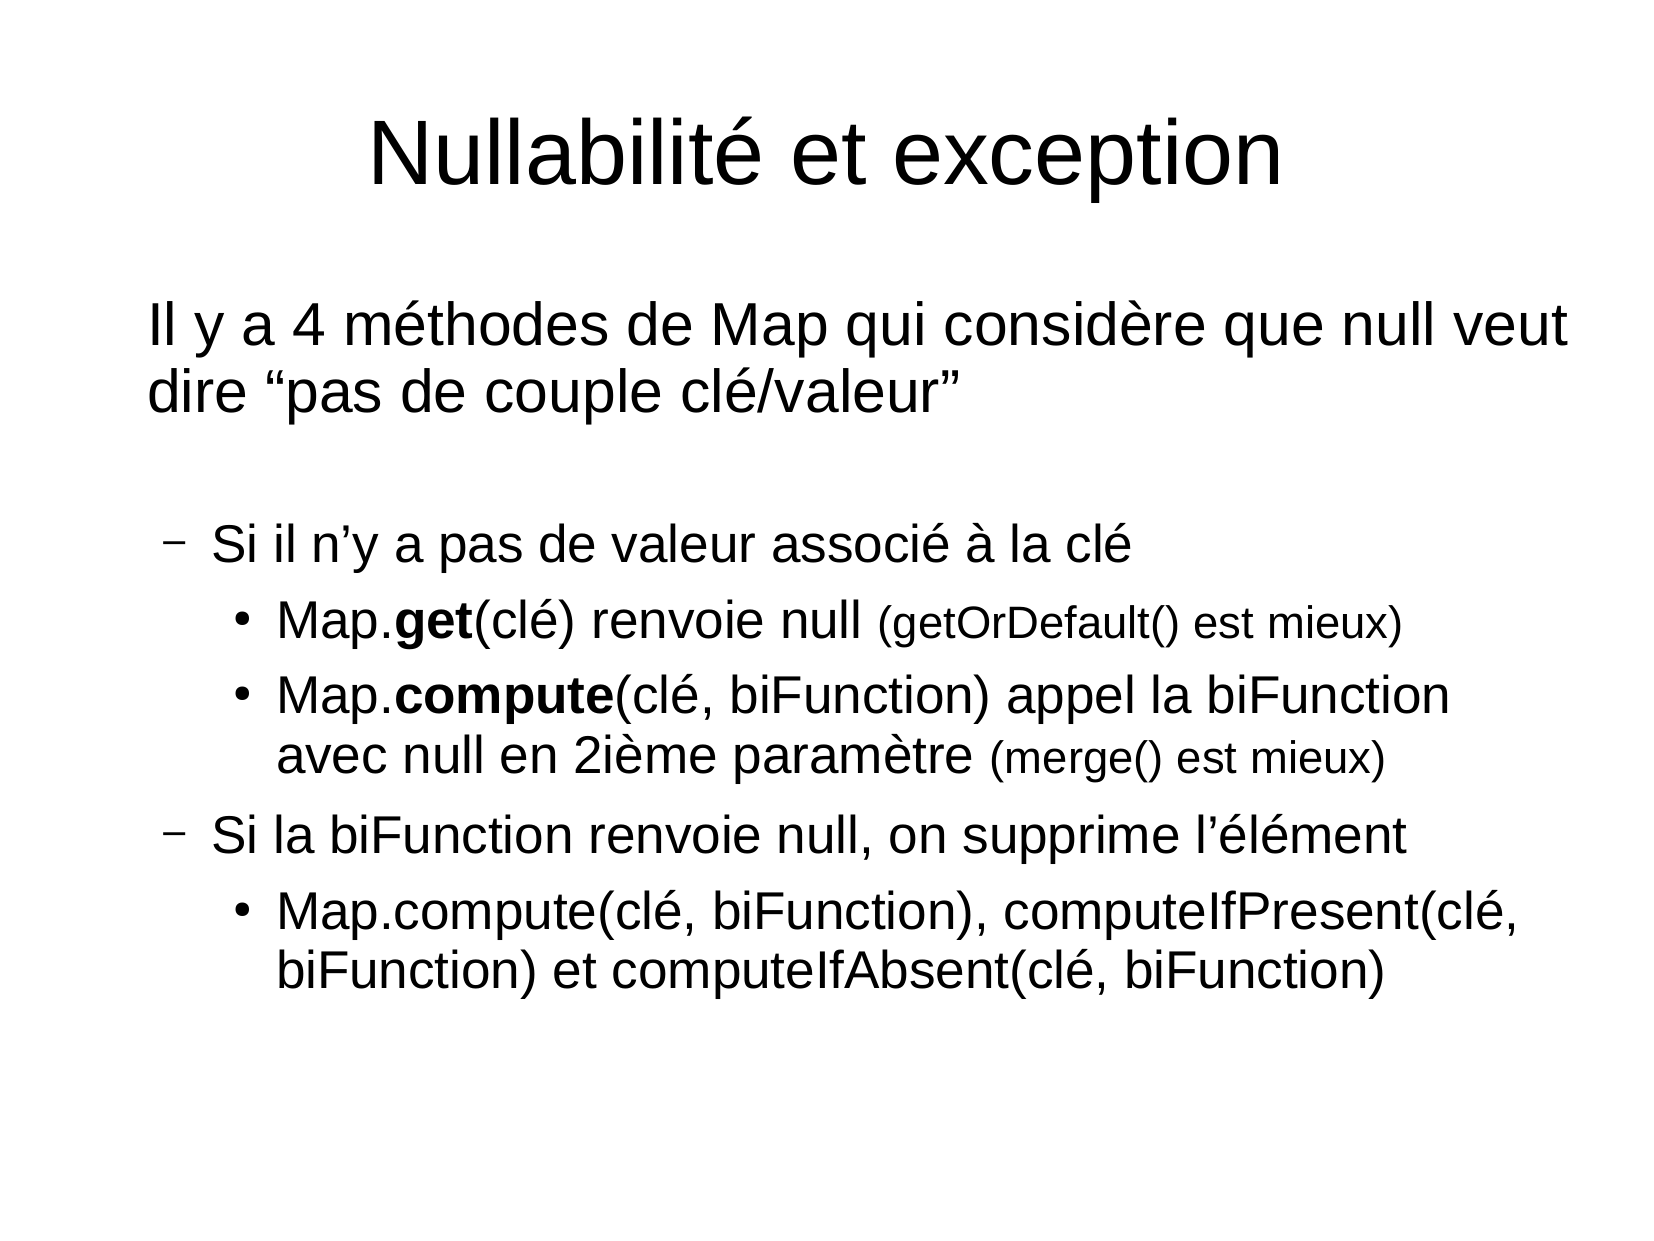

# Nullabilité et exception
Il y a 4 méthodes de Map qui considère que null veut dire “pas de couple clé/valeur”
Si il n’y a pas de valeur associé à la clé
Map.get(clé) renvoie null (getOrDefault() est mieux)
Map.compute(clé, biFunction) appel la biFunction avec null en 2ième paramètre (merge() est mieux)
Si la biFunction renvoie null, on supprime l’élément
Map.compute(clé, biFunction), computeIfPresent(clé, biFunction) et computeIfAbsent(clé, biFunction)